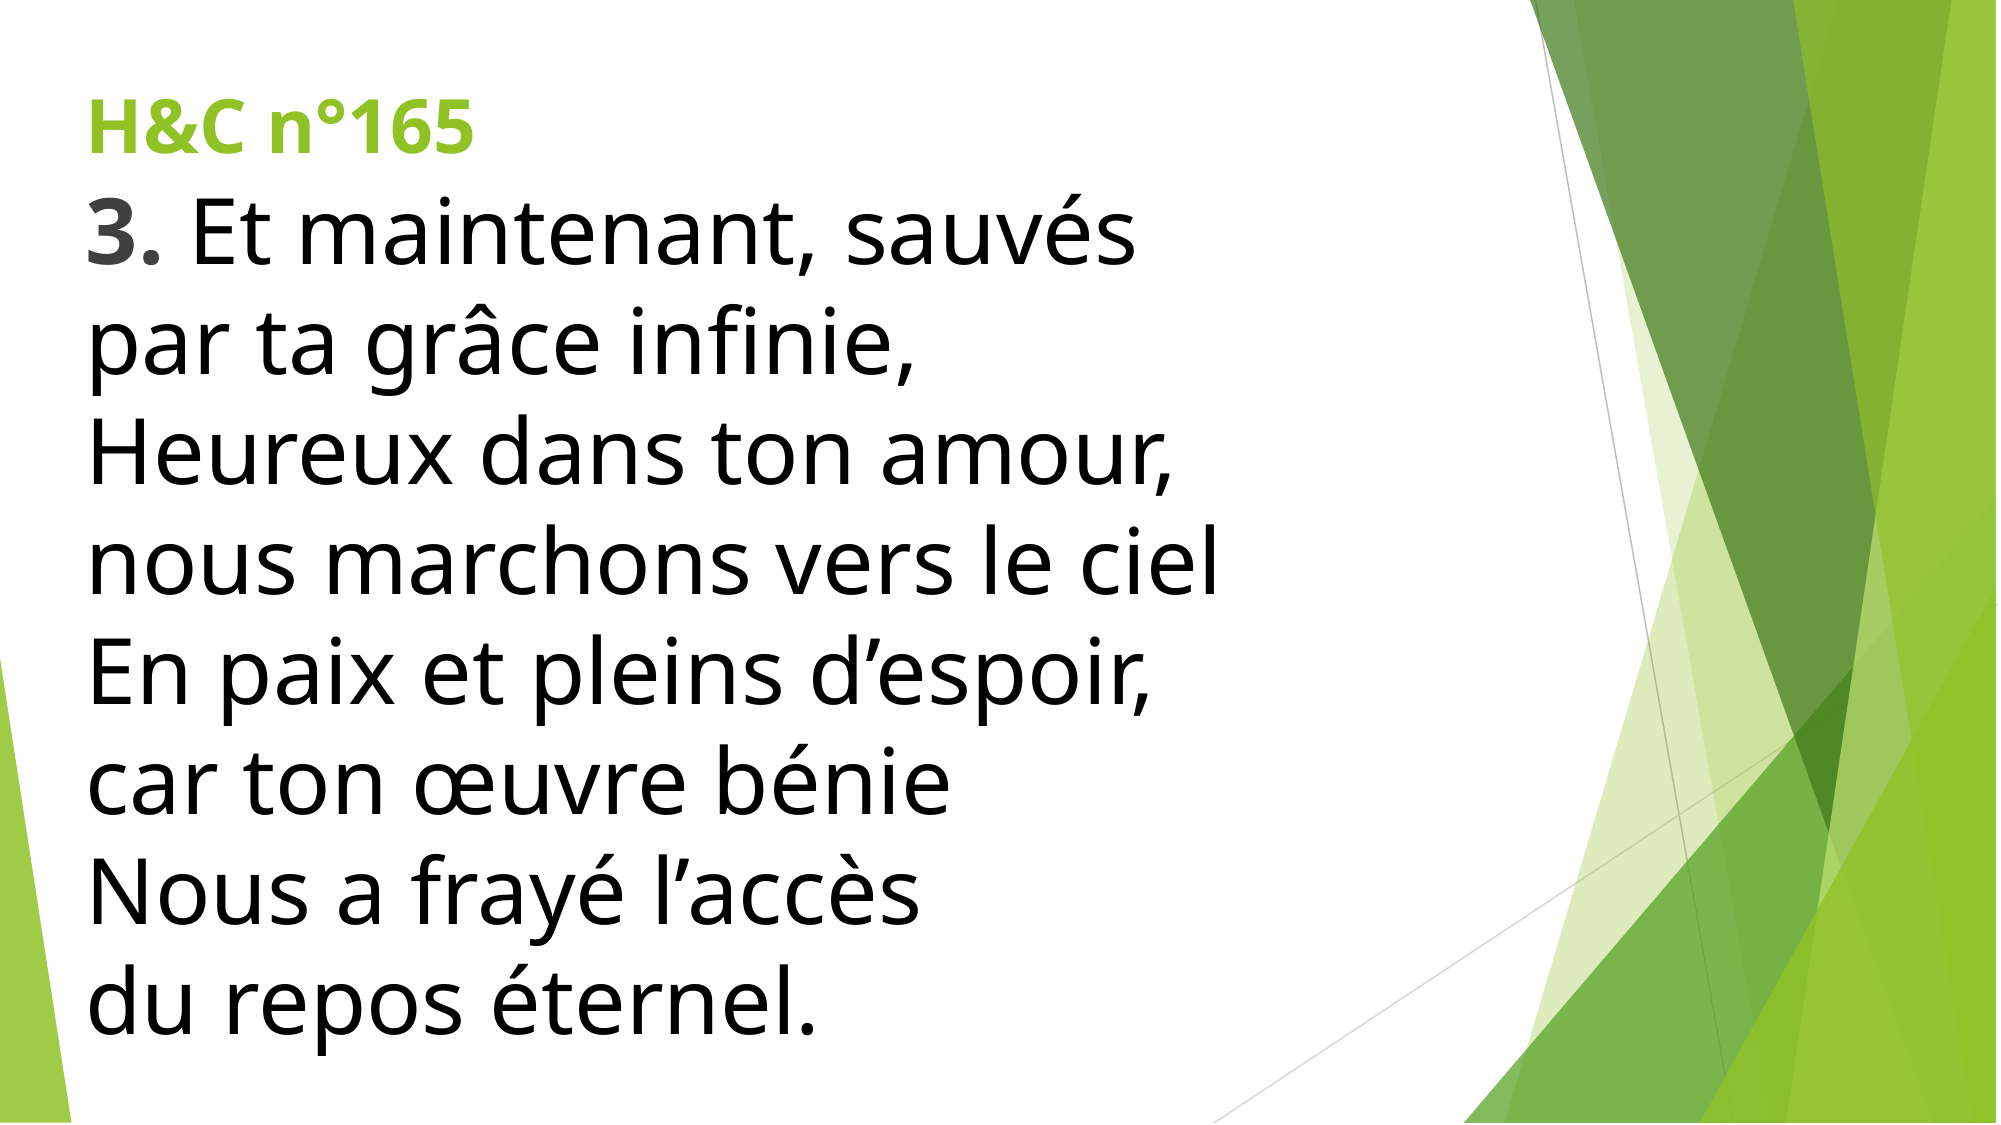

H&C n°165
3. Et maintenant, sauvés
par ta grâce infinie,
Heureux dans ton amour,
nous marchons vers le ciel
En paix et pleins d’espoir,
car ton œuvre bénie
Nous a frayé l’accès
du repos éternel.